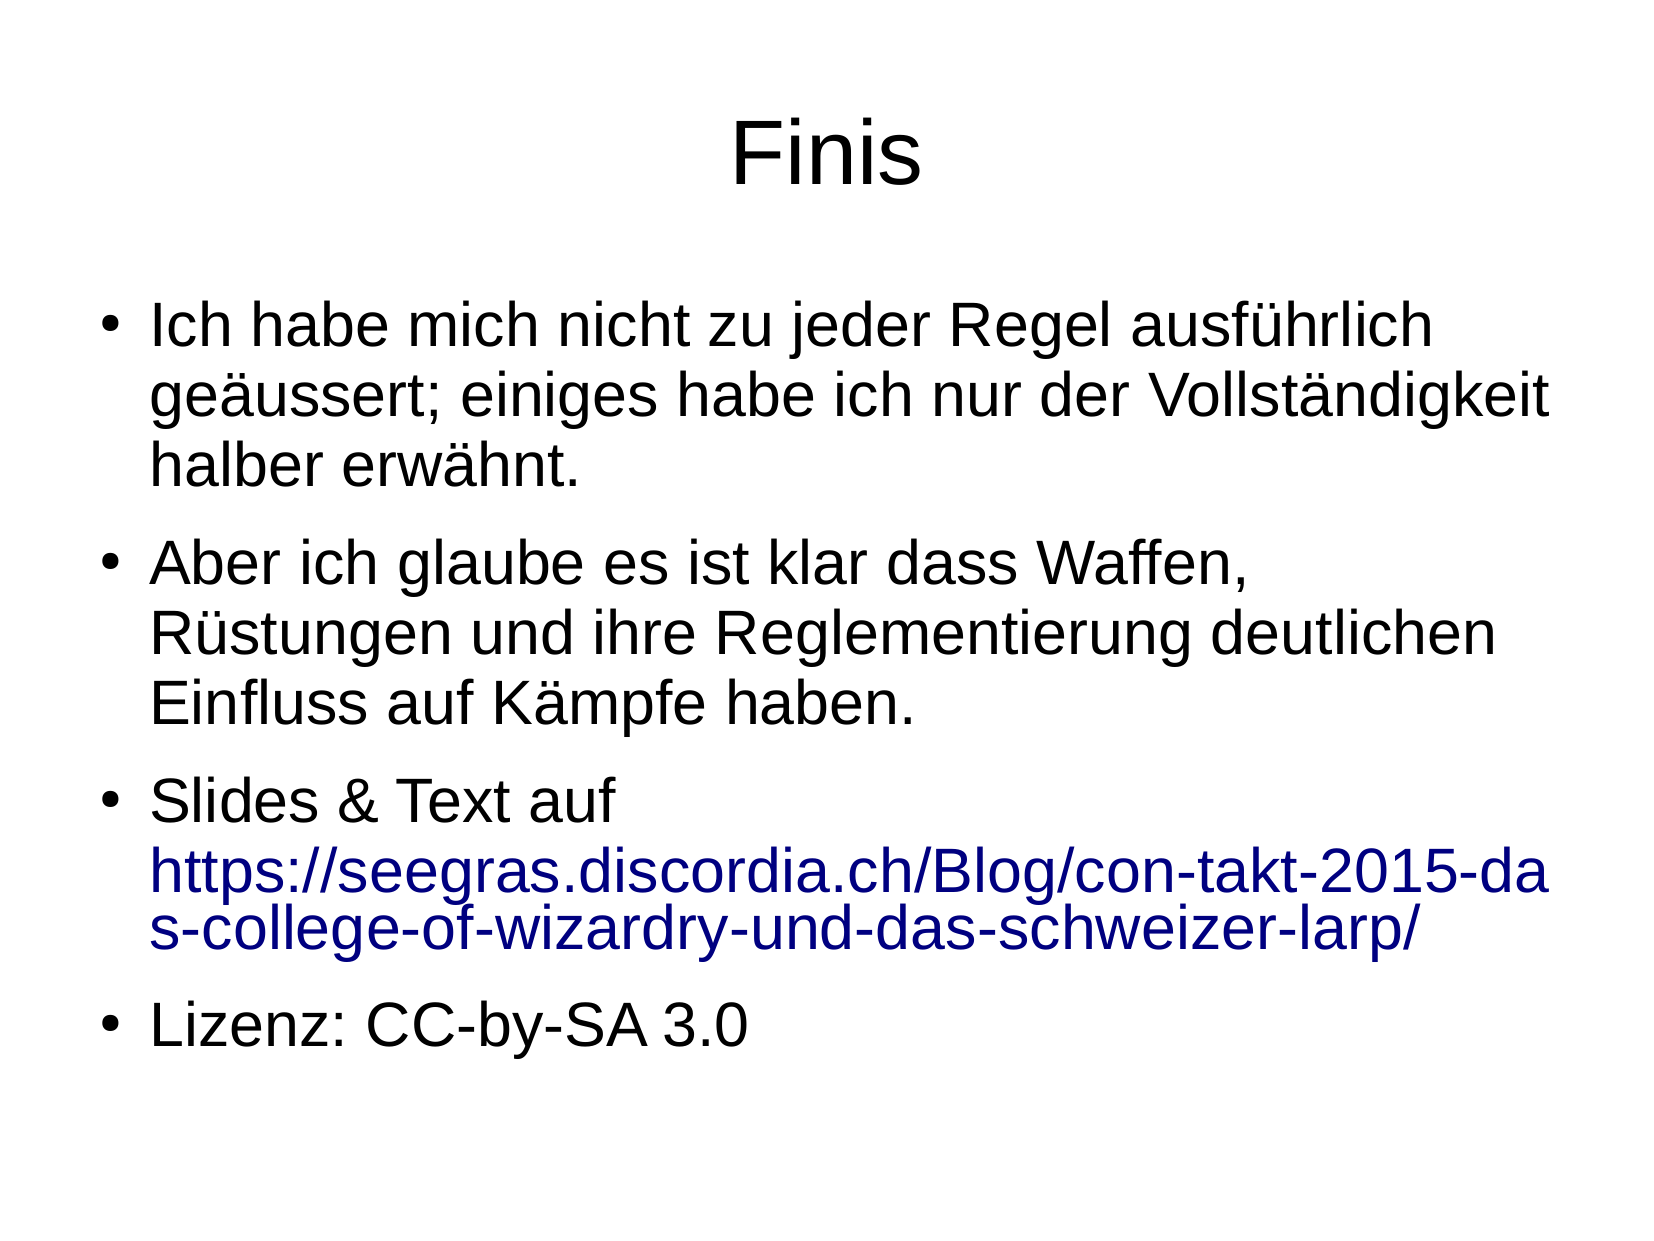

# Finis
Ich habe mich nicht zu jeder Regel ausführlich geäussert; einiges habe ich nur der Vollständigkeit halber erwähnt.
Aber ich glaube es ist klar dass Waffen, Rüstungen und ihre Reglementierung deutlichen Einfluss auf Kämpfe haben.
Slides & Text auf https://seegras.discordia.ch/Blog/con-takt-2015-das-college-of-wizardry-und-das-schweizer-larp/
Lizenz: CC-by-SA 3.0